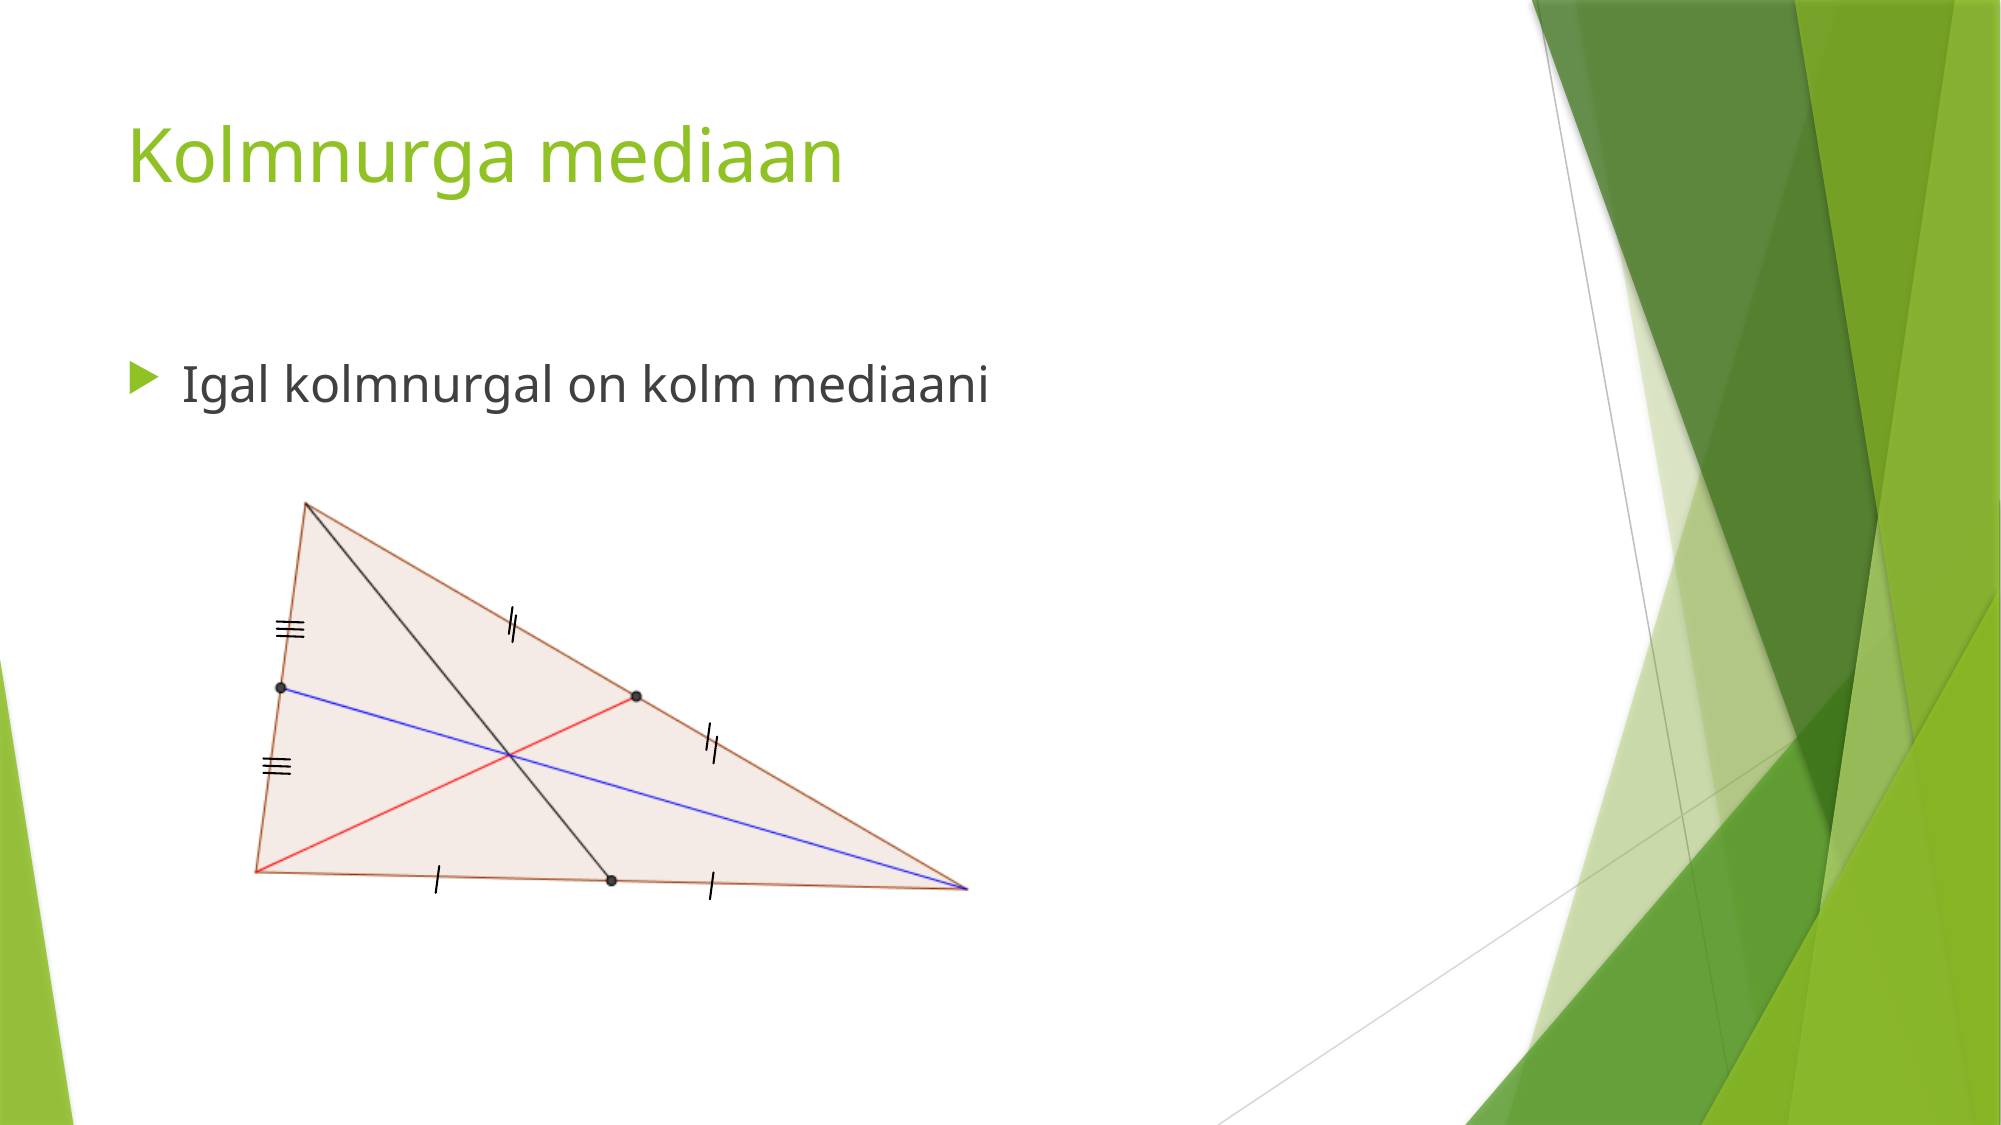

# Kolmnurga mediaan
Igal kolmnurgal on kolm mediaani